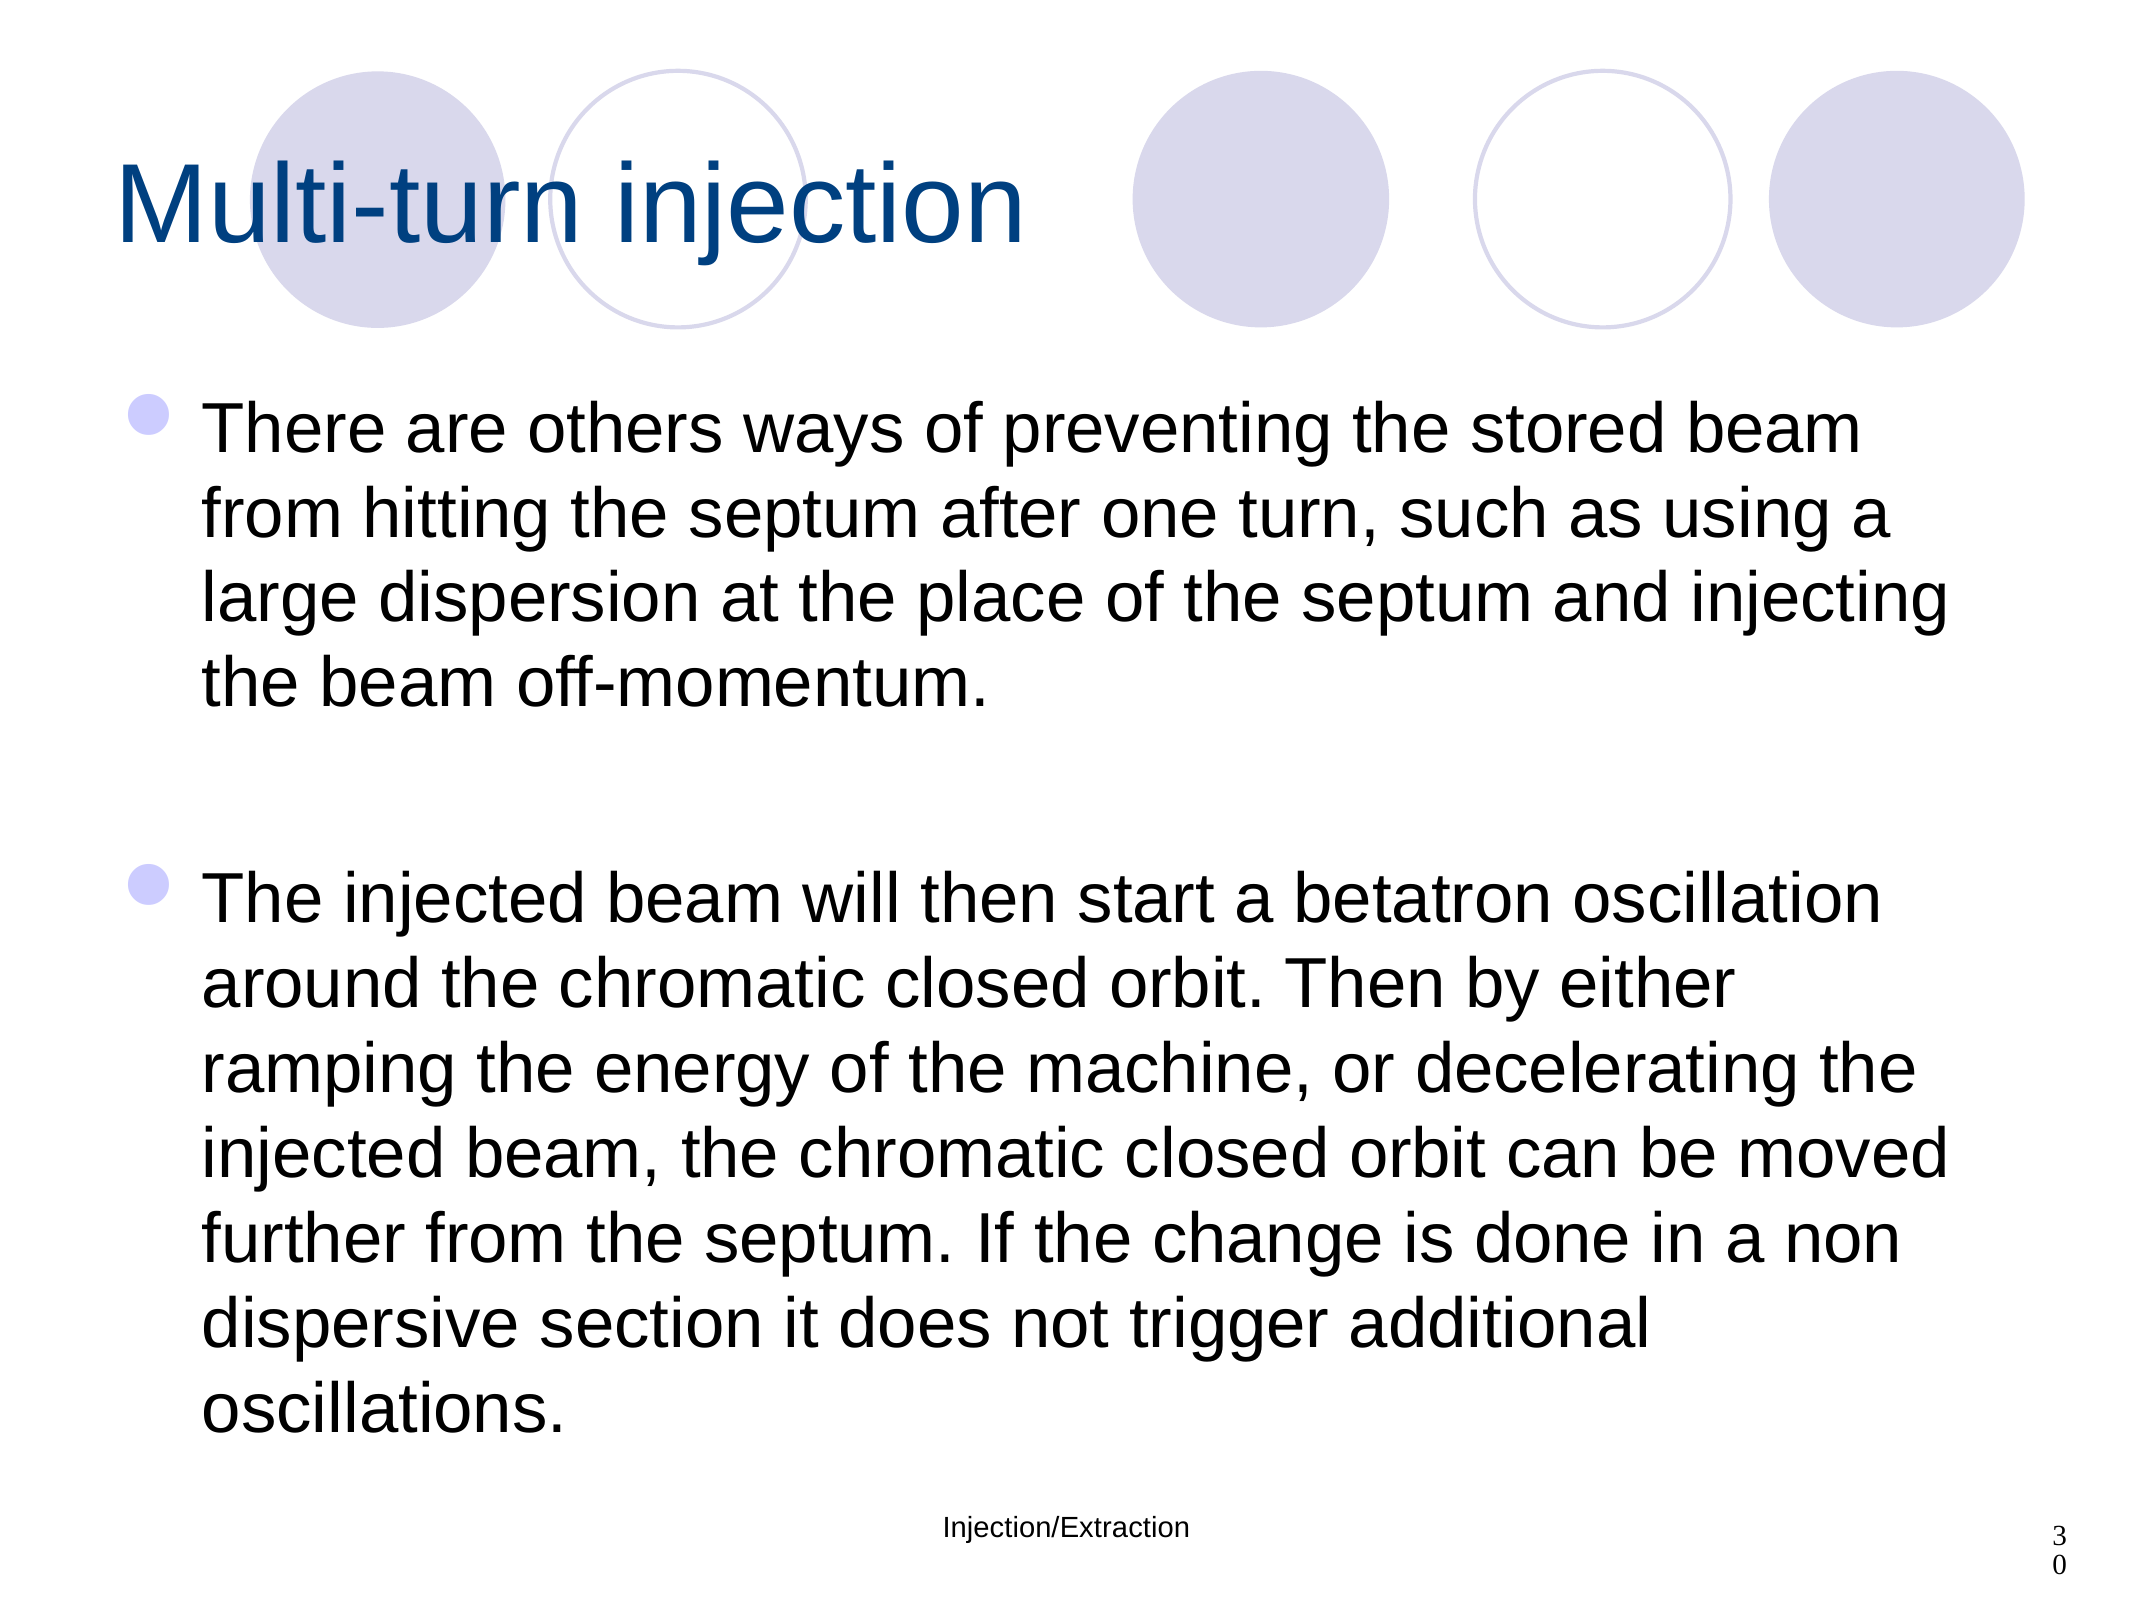

# Multi-turn injection
There are others ways of preventing the stored beam from hitting the septum after one turn, such as using a large dispersion at the place of the septum and injecting the beam off-momentum.
The injected beam will then start a betatron oscillation around the chromatic closed orbit. Then by either ramping the energy of the machine, or decelerating the injected beam, the chromatic closed orbit can be moved further from the septum. If the change is done in a non dispersive section it does not trigger additional oscillations.
30